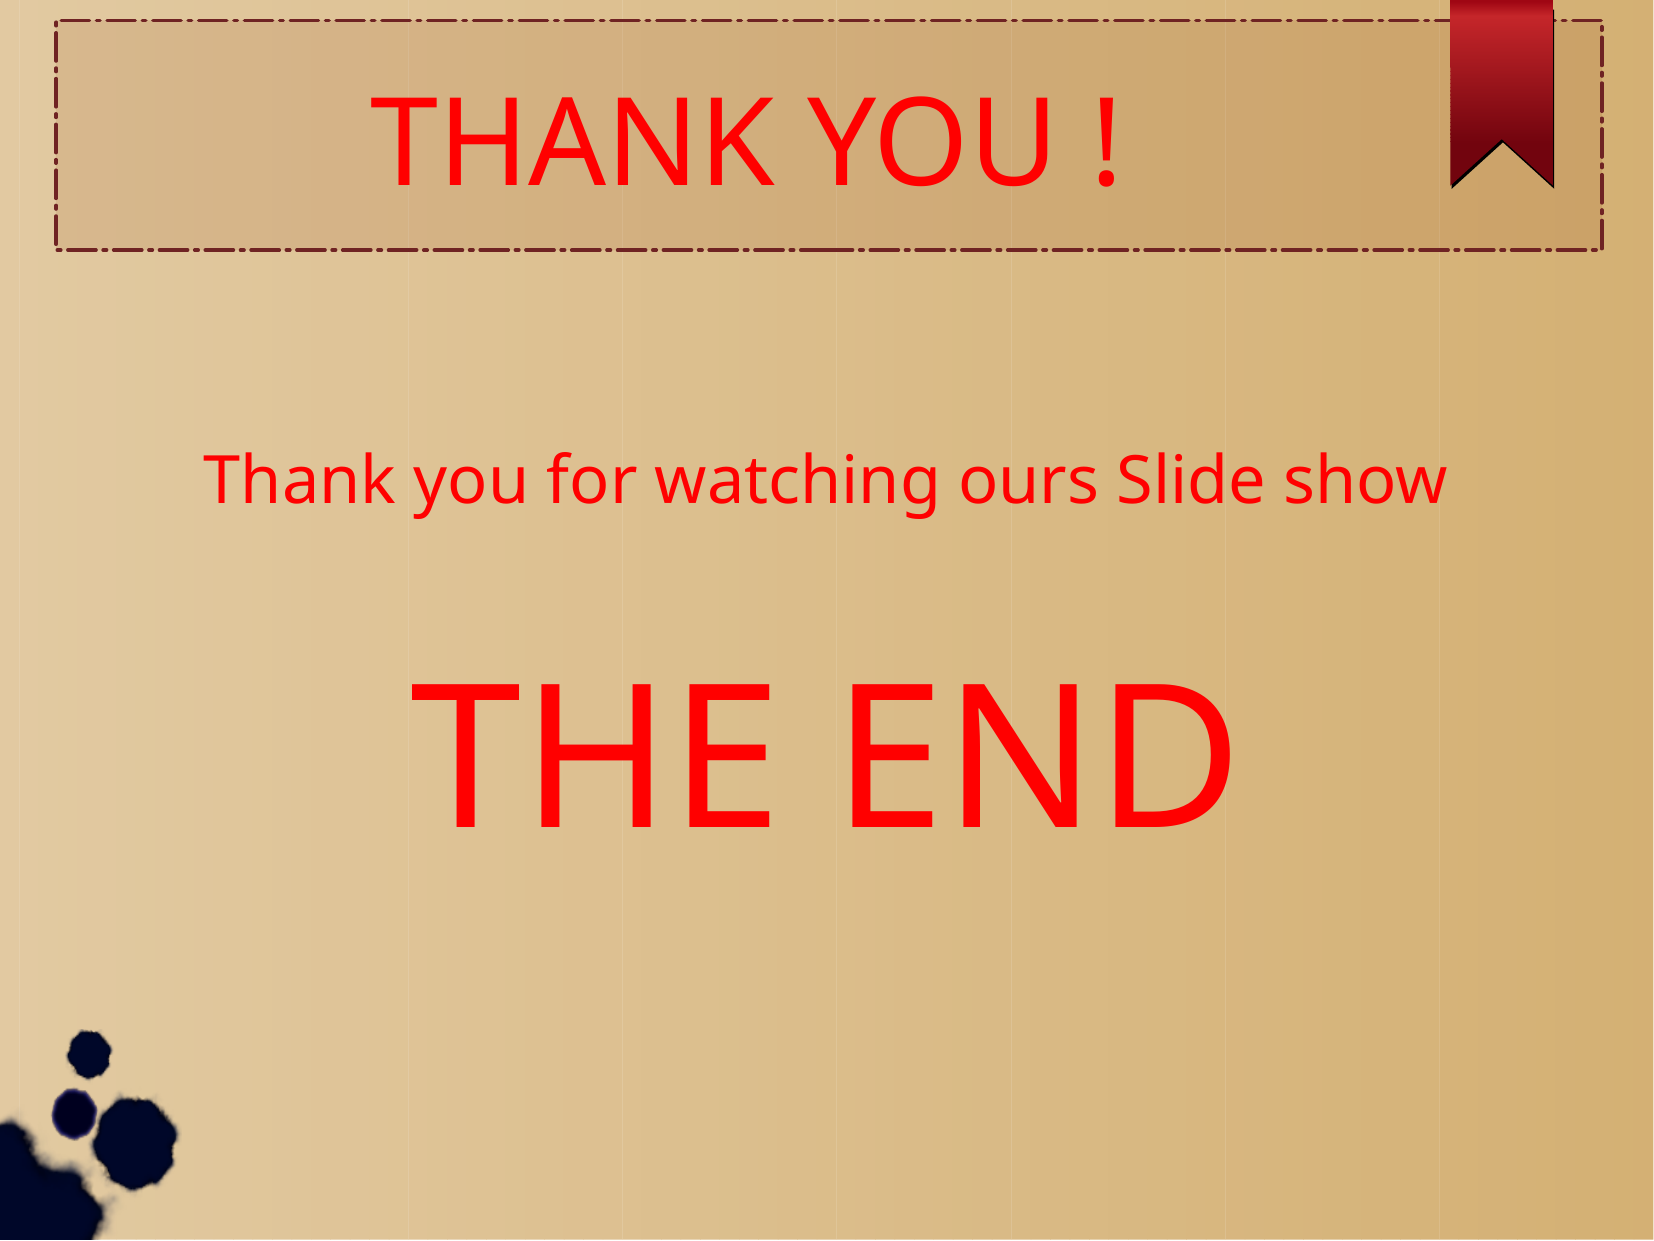

# THANK YOU !
Thank you for watching ours Slide show
THE END